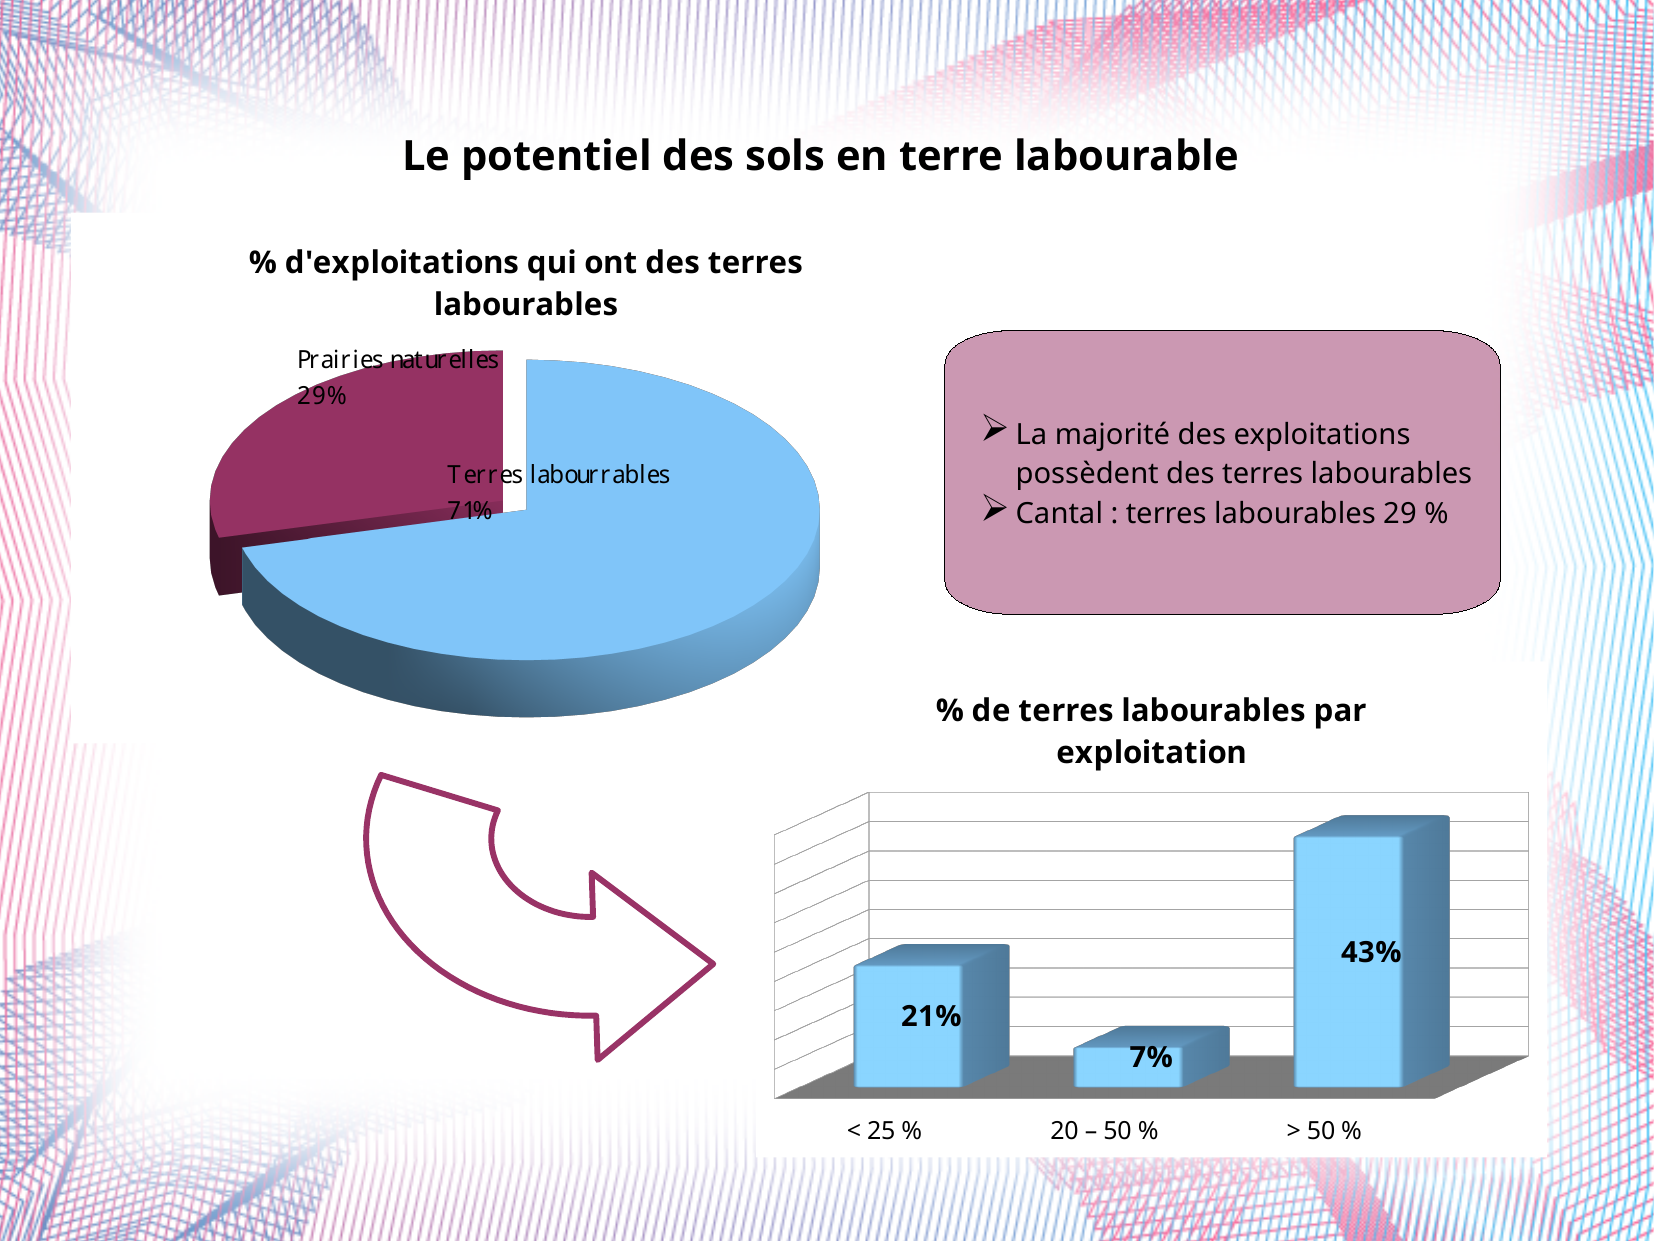

Le potentiel des sols en terre labourable
[unsupported chart]
La majorité des exploitations
possèdent des terres labourables
Cantal : terres labourables 29 %
[unsupported chart]